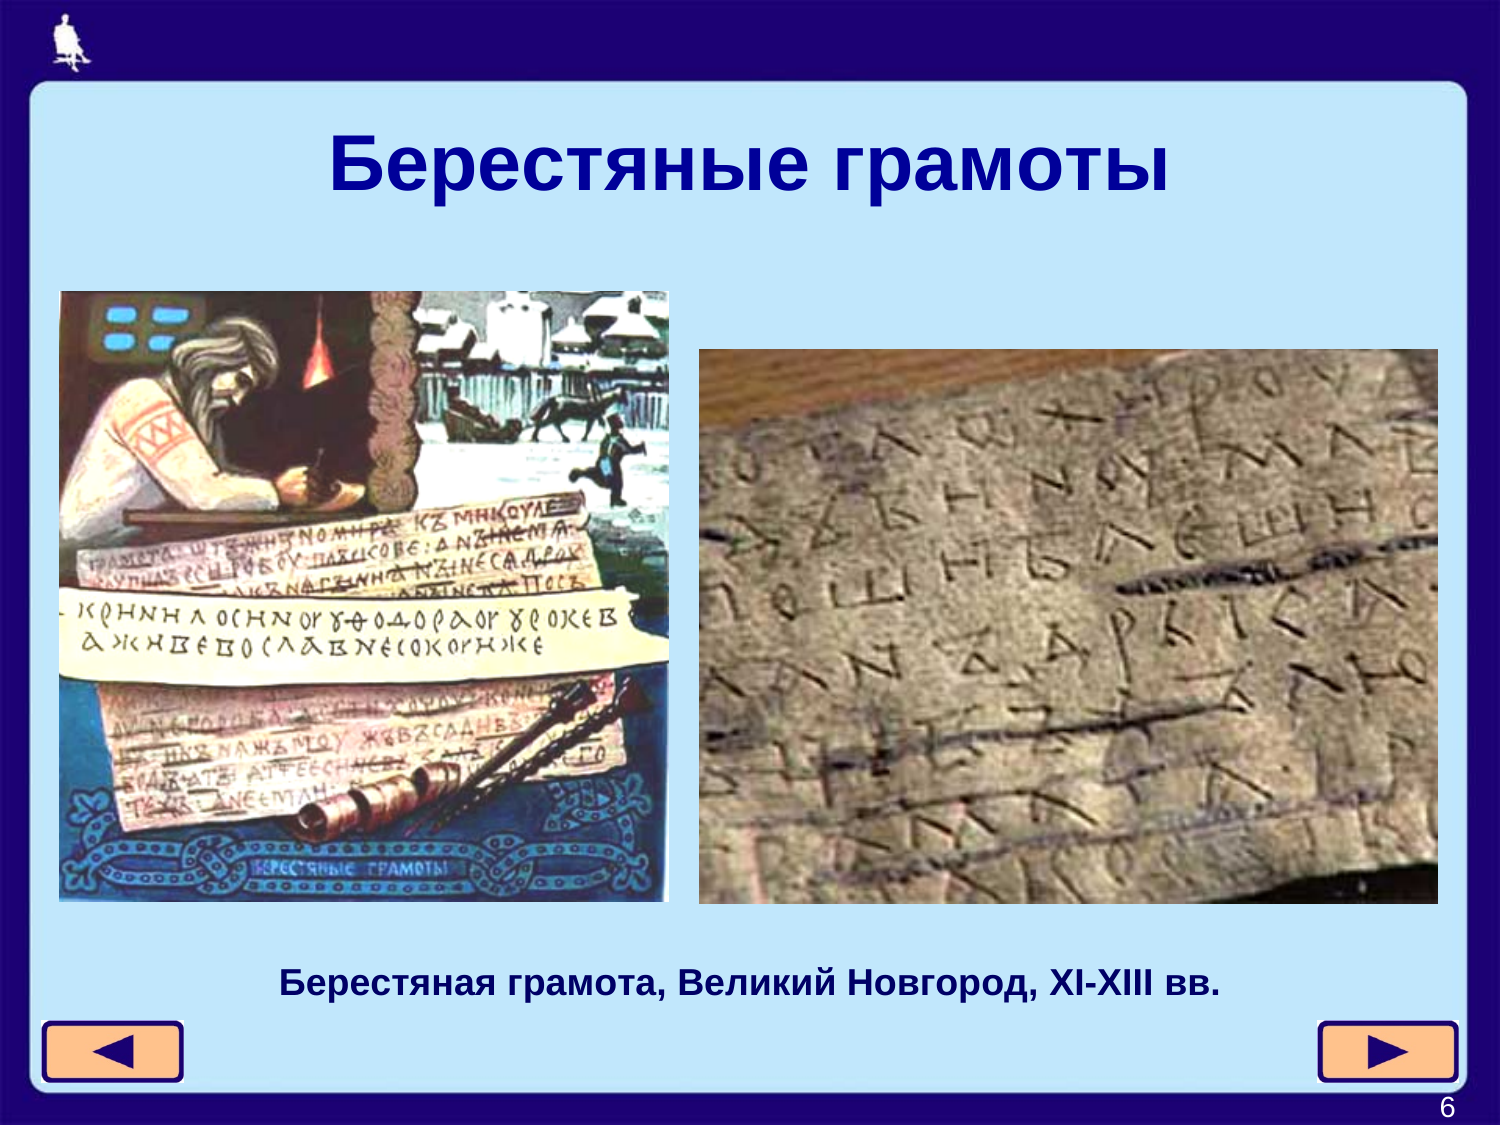

# Берестяные грамоты
Берестяная грамота, Великий Новгород, XI-XIII вв.